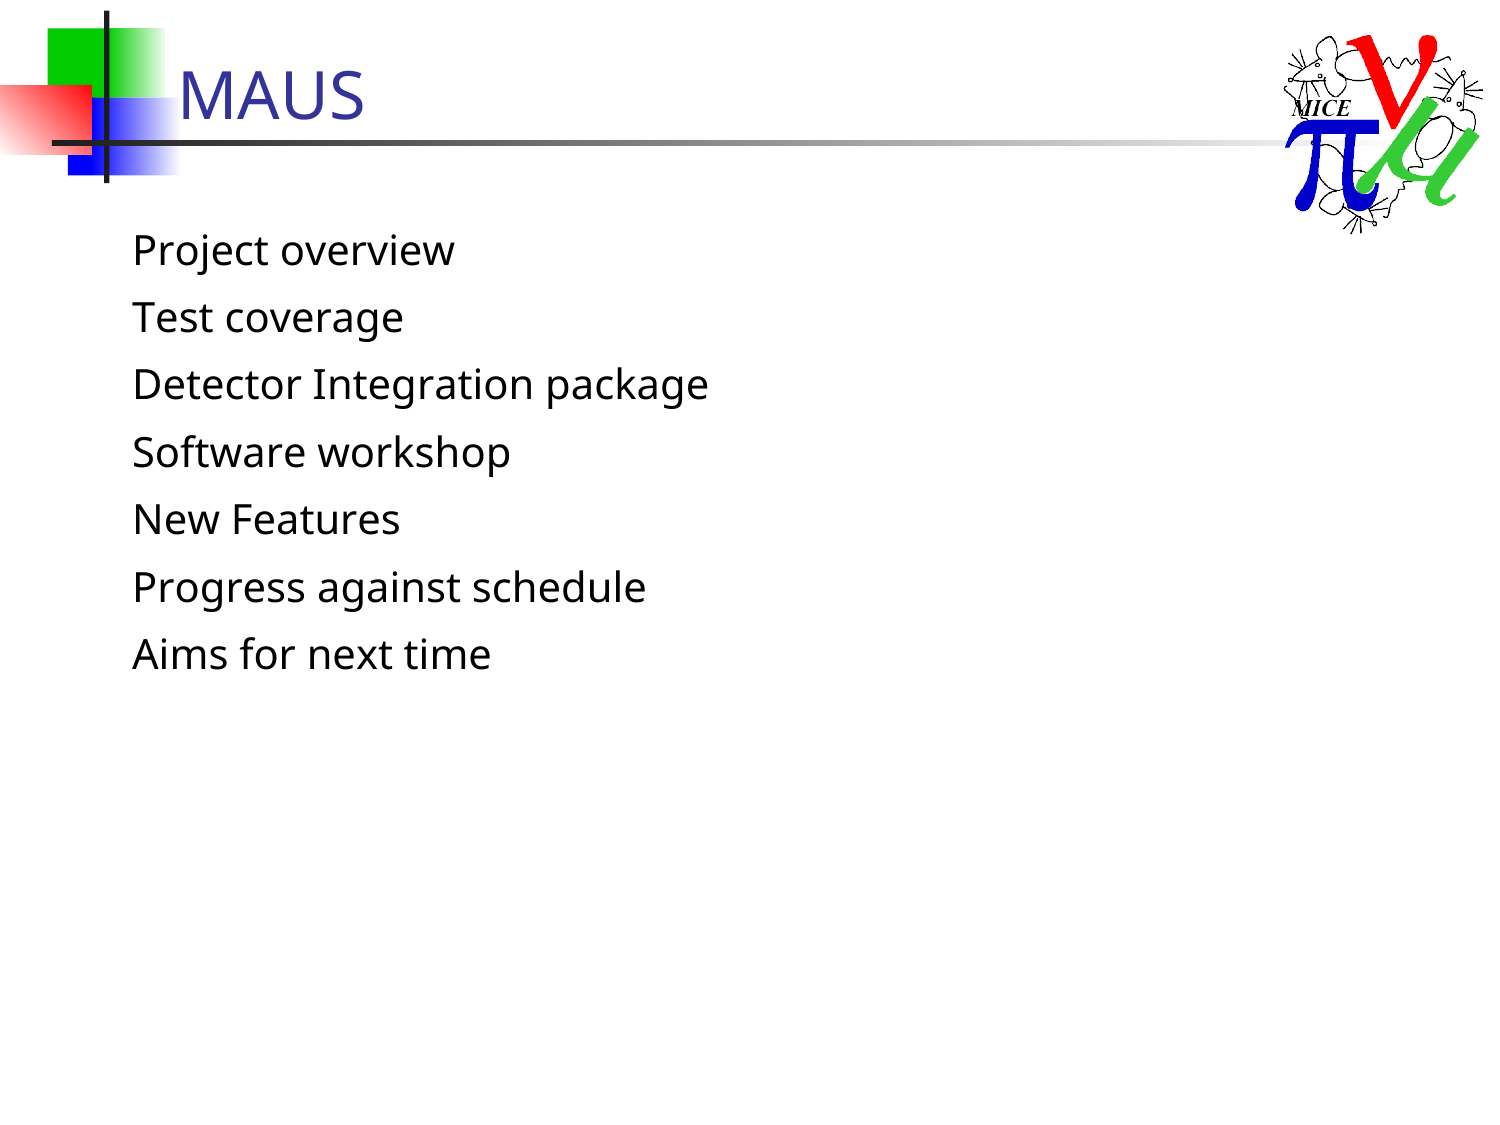

# MAUS
Project overview
Test coverage
Detector Integration package
Software workshop
New Features
Progress against schedule
Aims for next time